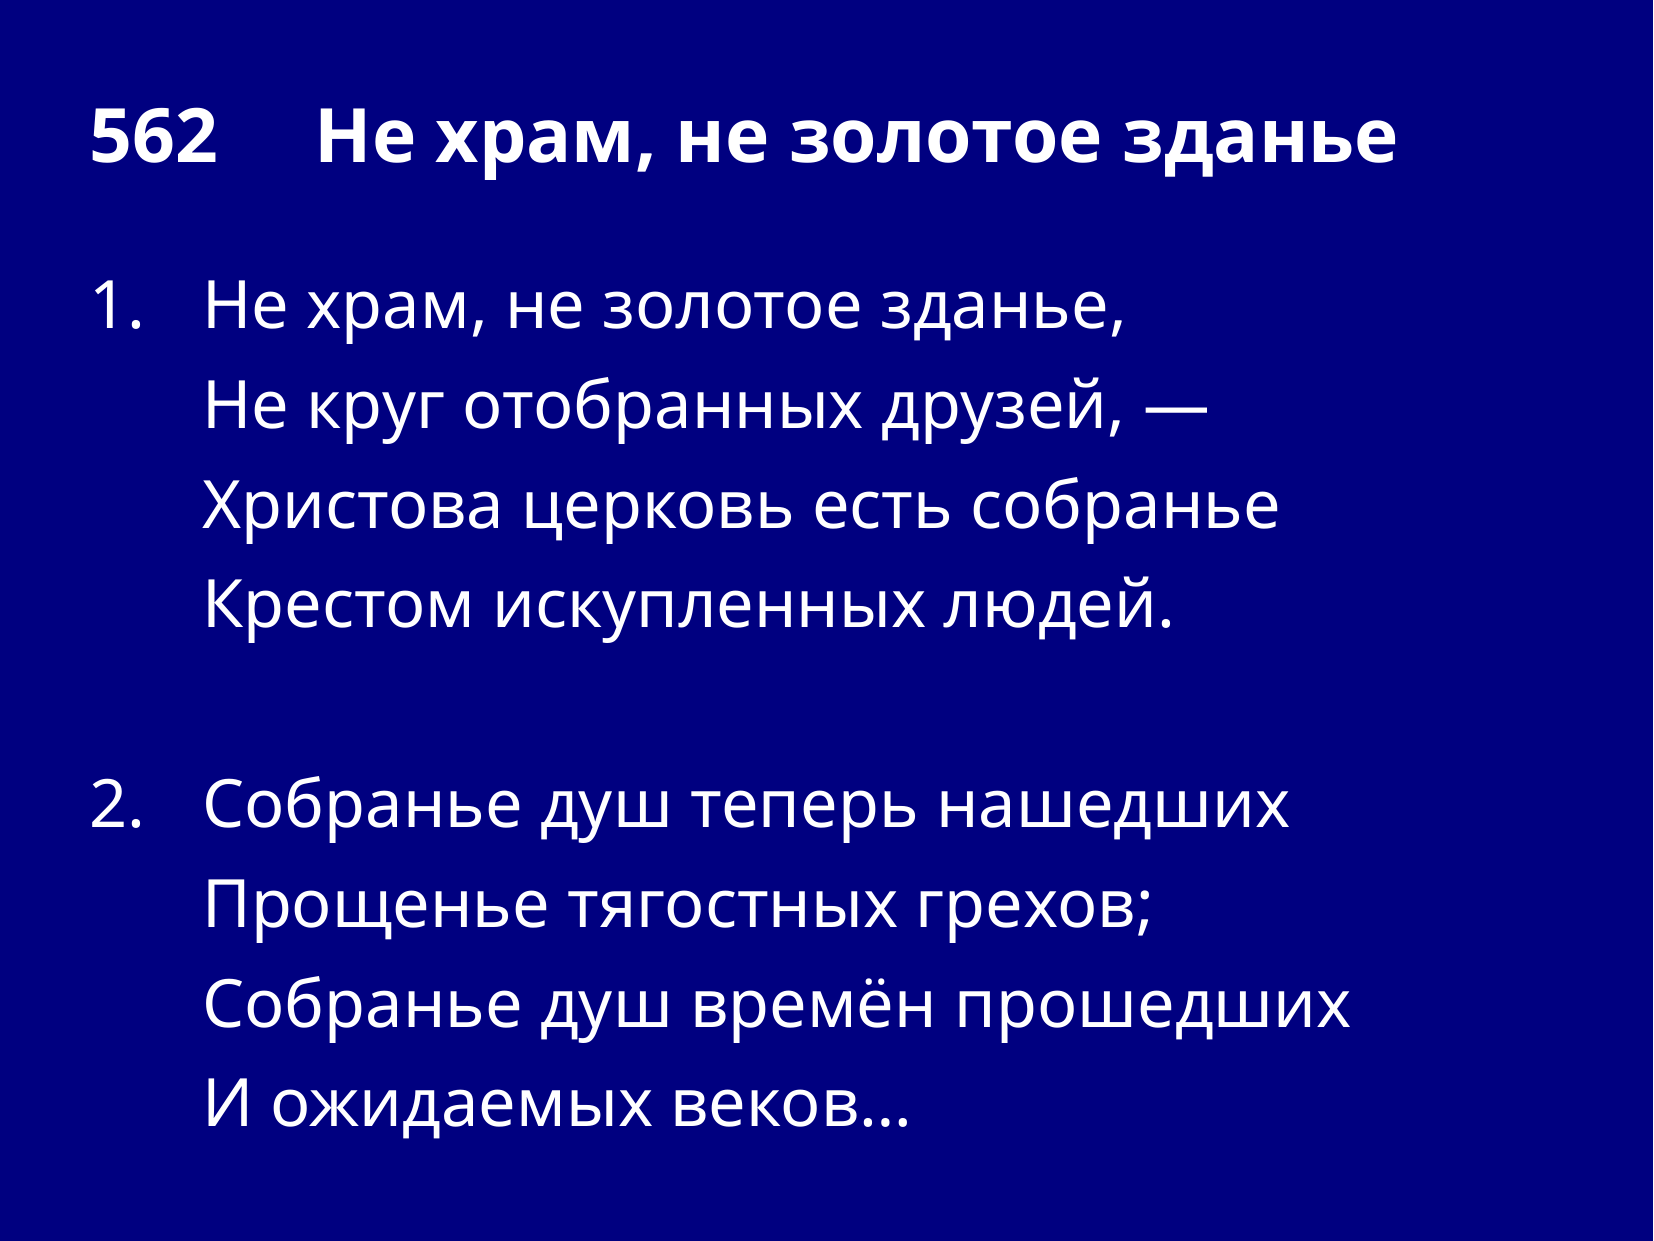

562	Не храм, не золотое зданье
1.	Не храм, не золотое зданье,
	Не круг отобранных друзей, —
	Христова церковь есть собранье
	Крестом искупленных людей.
2.	Собранье душ теперь нашедших
	Прощенье тягостных грехов;
	Собранье душ времён прошедших
	И ожидаемых веков…